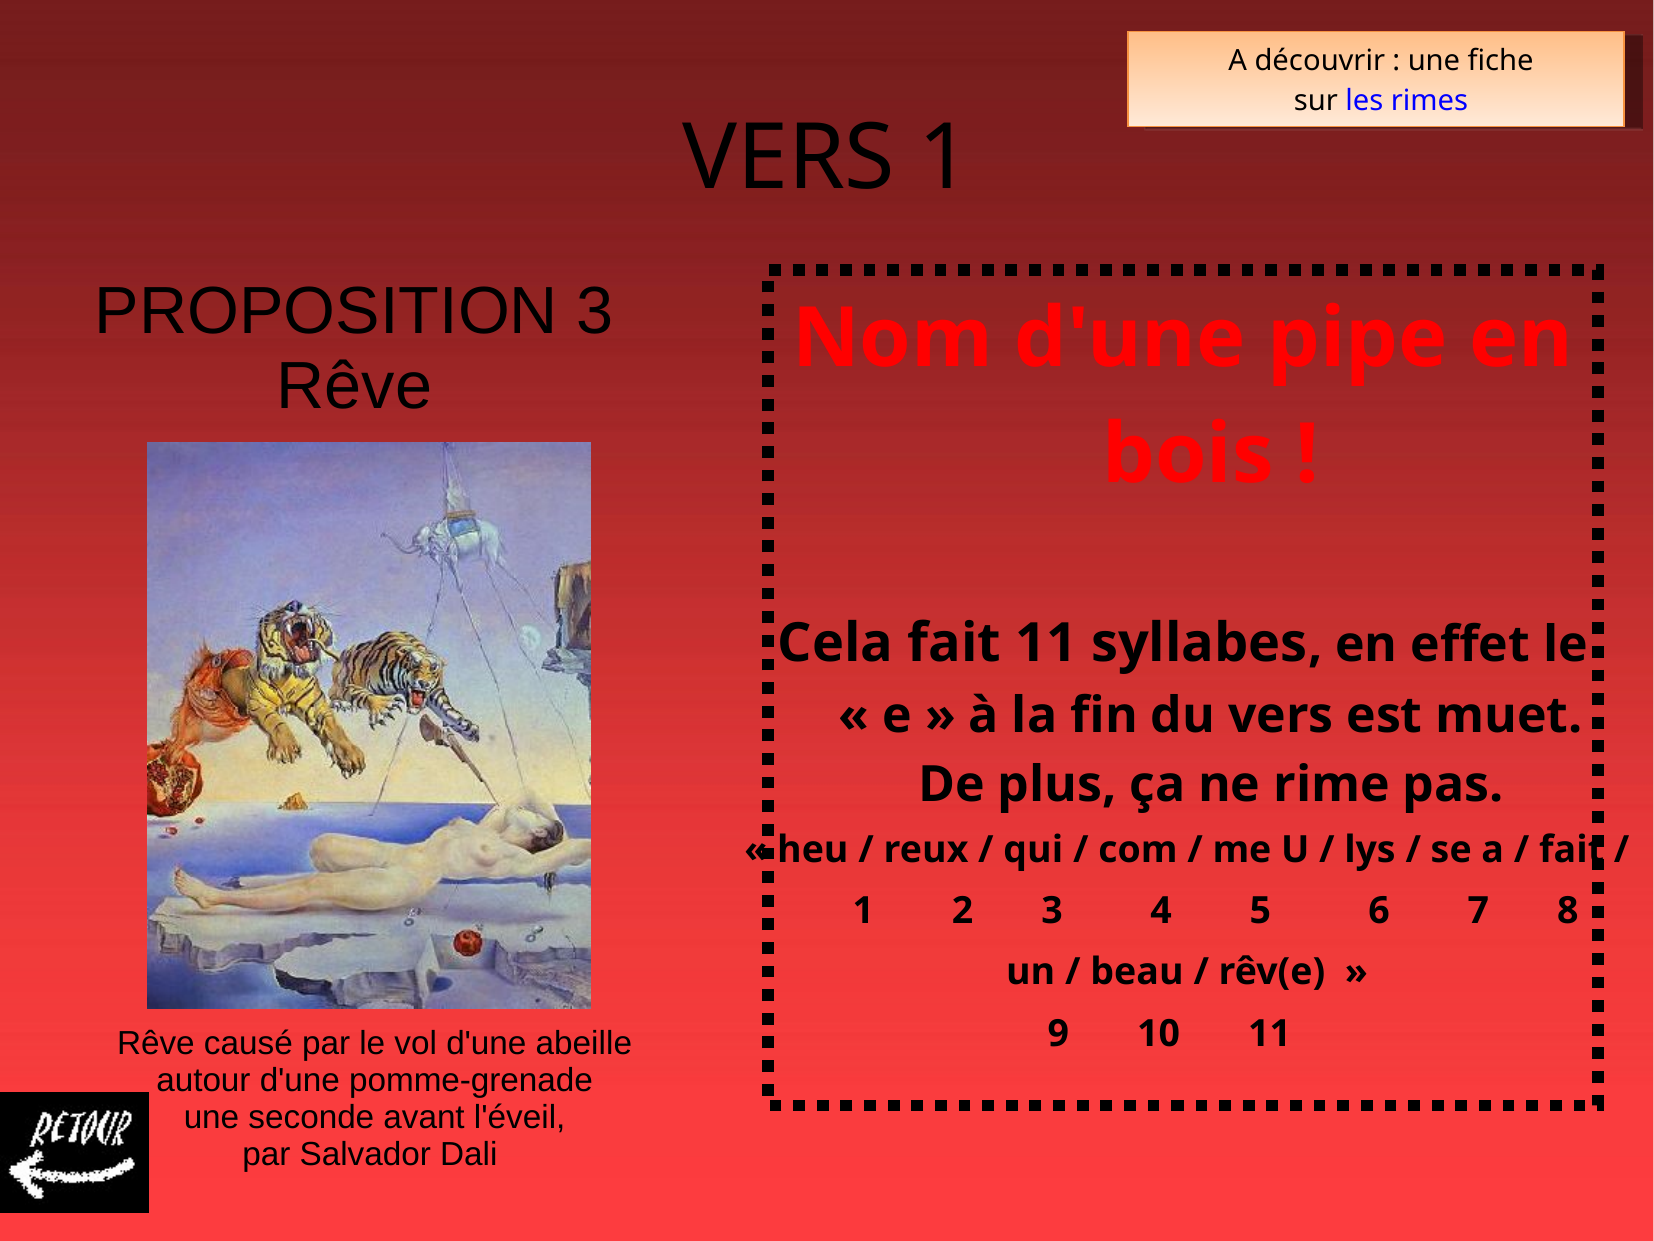

A découvrir : une fiche
sur les rimes
VERS 1
PROPOSITION 3
Rêve
# Nom d'une pipe en bois !
Cela fait 11 syllabes, en effet le « e » à la fin du vers est muet. De plus, ça ne rime pas.
« heu / reux / qui / com / me U / lys / se a / fait /
 1 2 3 4 5 6 7 8
un / beau / rêv(e) »
 9 10 11
Rêve causé par le vol d'une abeille
autour d'une pomme-grenade
une seconde avant l'éveil,
par Salvador Dali